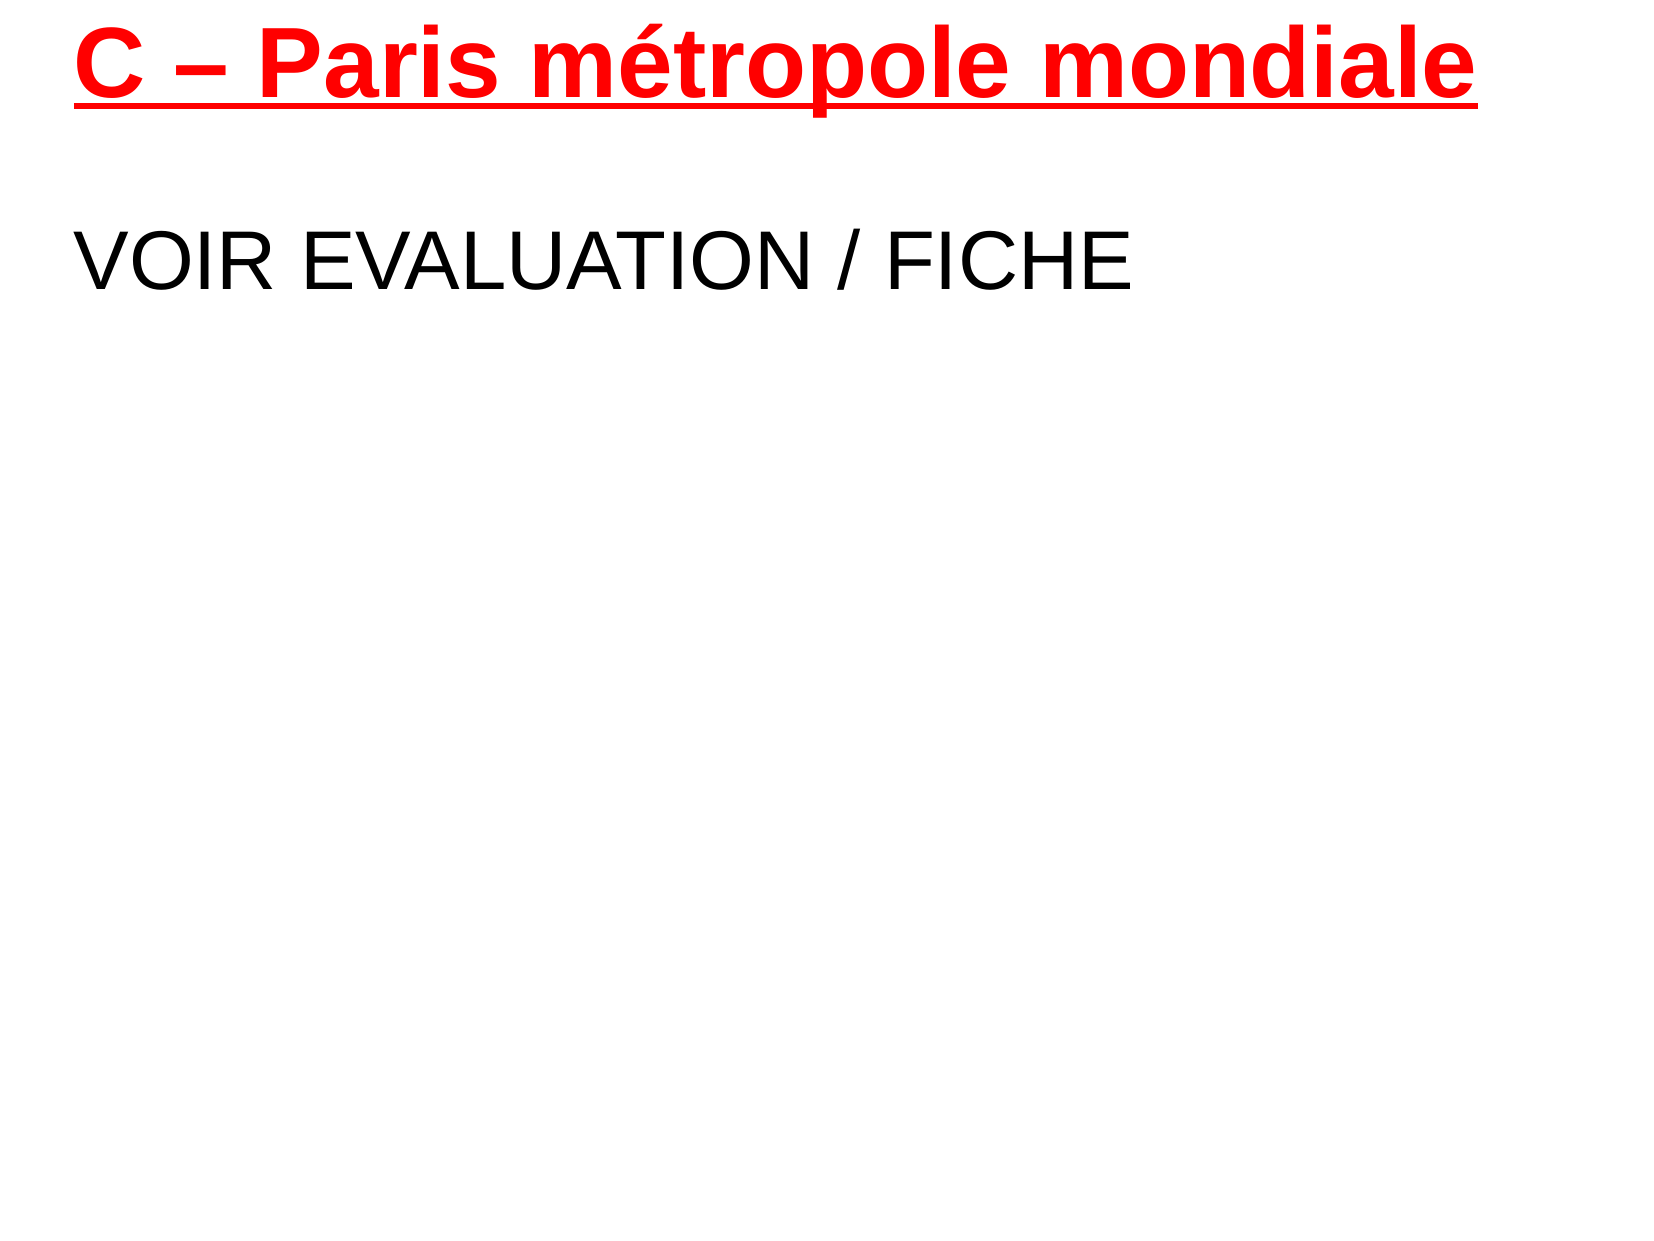

C – Paris métropole mondiale
VOIR EVALUATION / FICHE